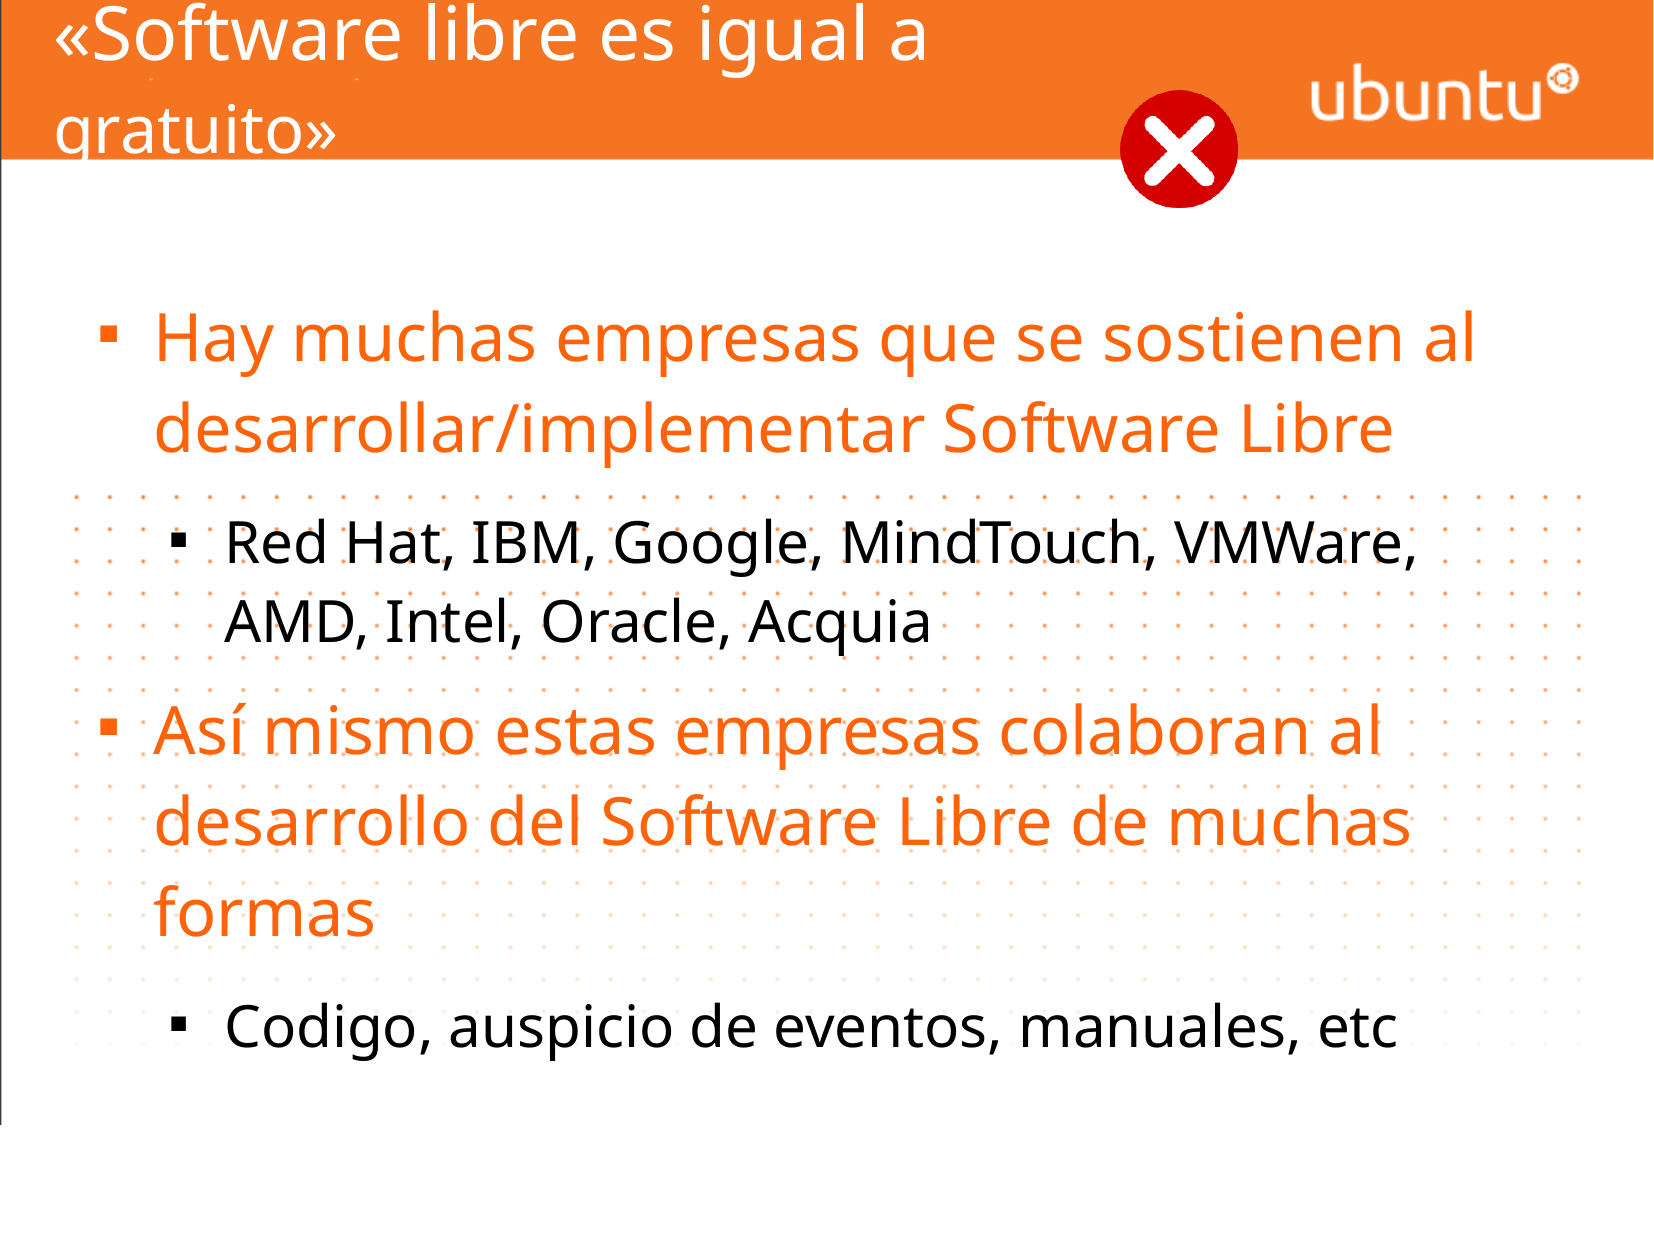

# «Software libre es igual a gratuito»
Hay muchas empresas que se sostienen al desarrollar/implementar Software Libre
Red Hat, IBM, Google, MindTouch, VMWare, AMD, Intel, Oracle, Acquia
Así mismo estas empresas colaboran al desarrollo del Software Libre de muchas formas
Codigo, auspicio de eventos, manuales, etc